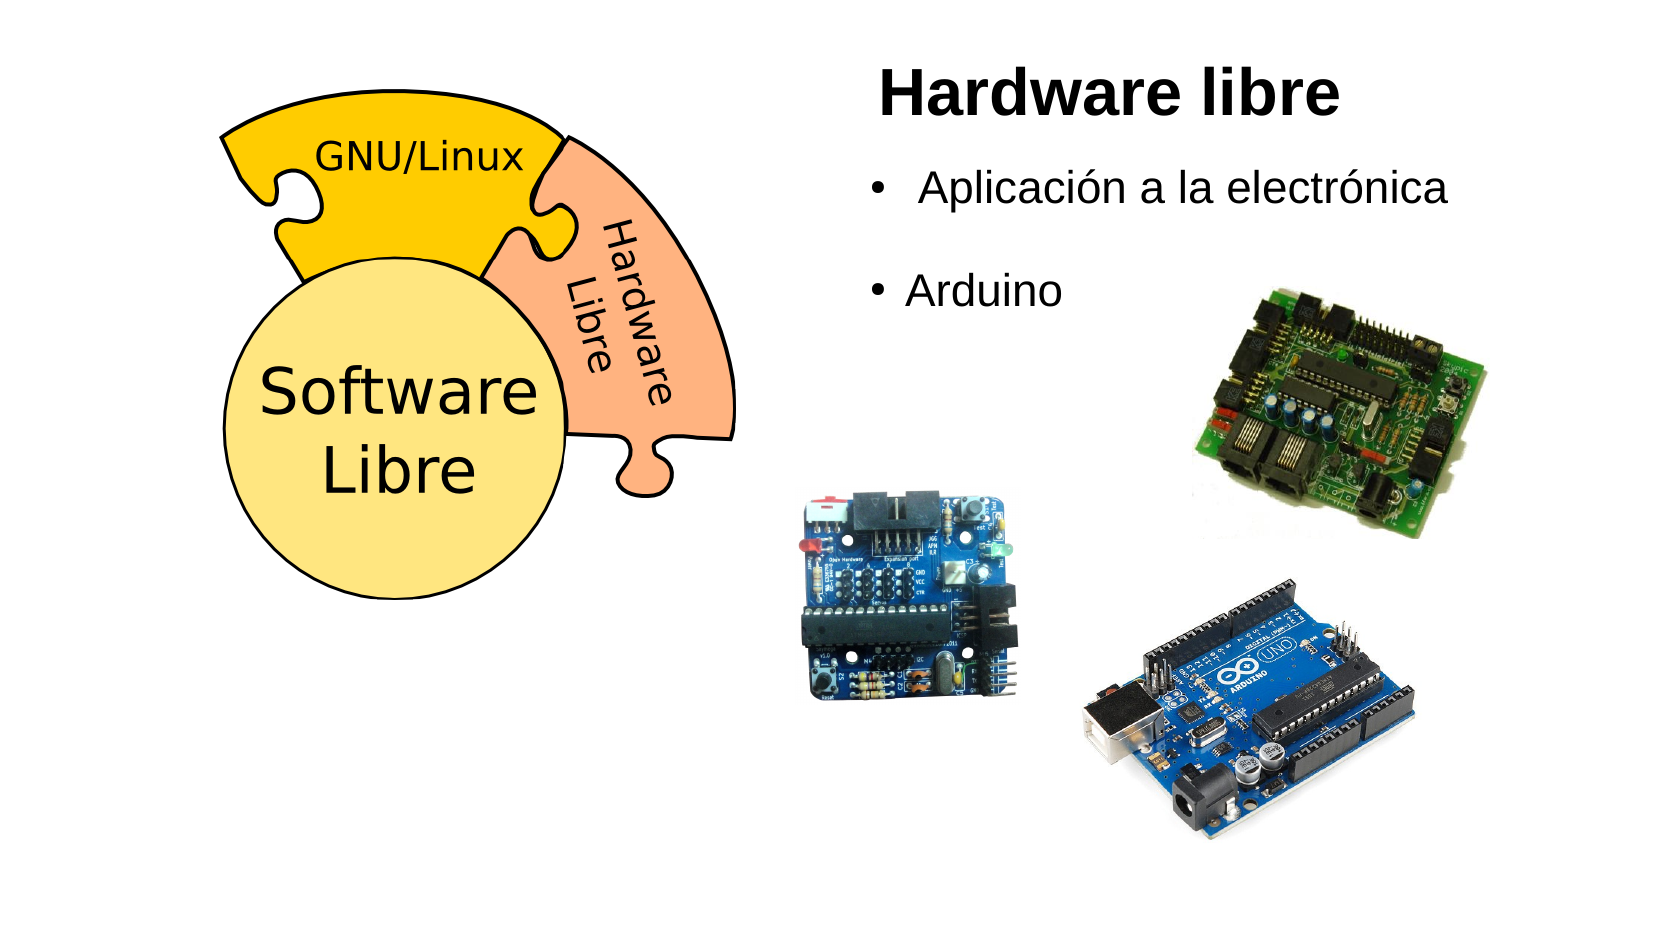

# Hardware libre
 Aplicación a la electrónica
Arduino